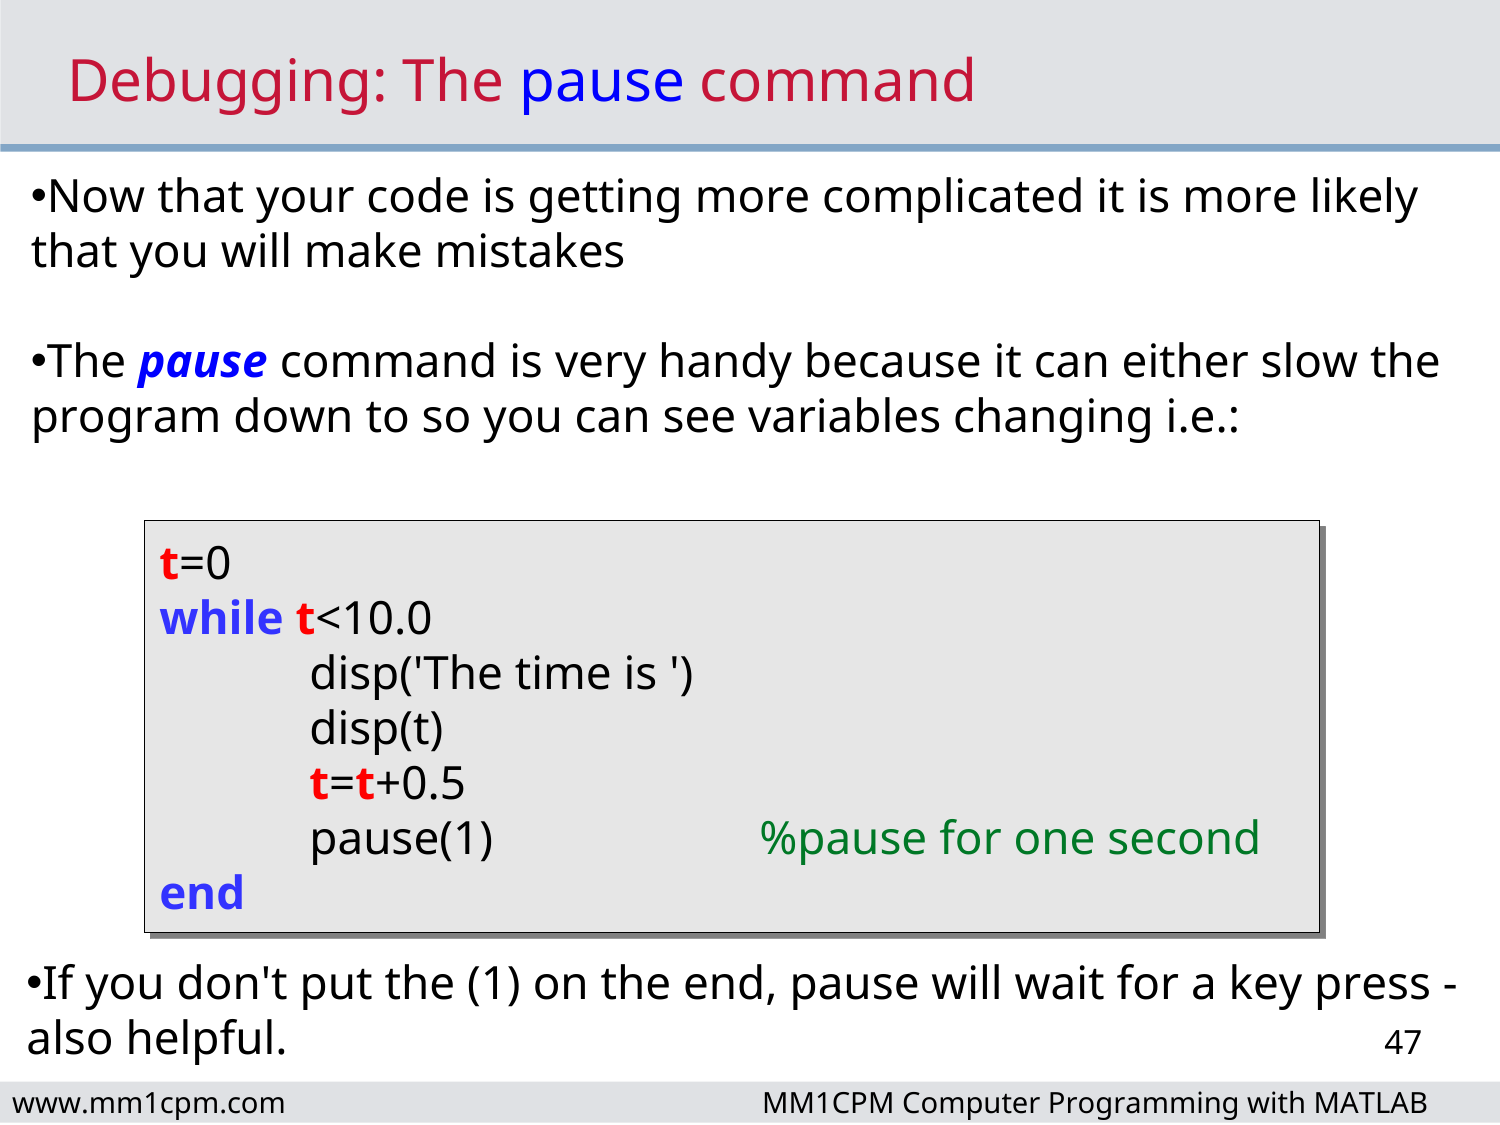

# Debugging: The pause command
Now that your code is getting more complicated it is more likely that you will make mistakes
The pause command is very handy because it can either slow the program down to so you can see variables changing i.e.:
t=0
while t<10.0
	disp('The time is ')
	disp(t)
	t=t+0.5
	pause(1)		%pause for one second
end
If you don't put the (1) on the end, pause will wait for a key press - also helpful.